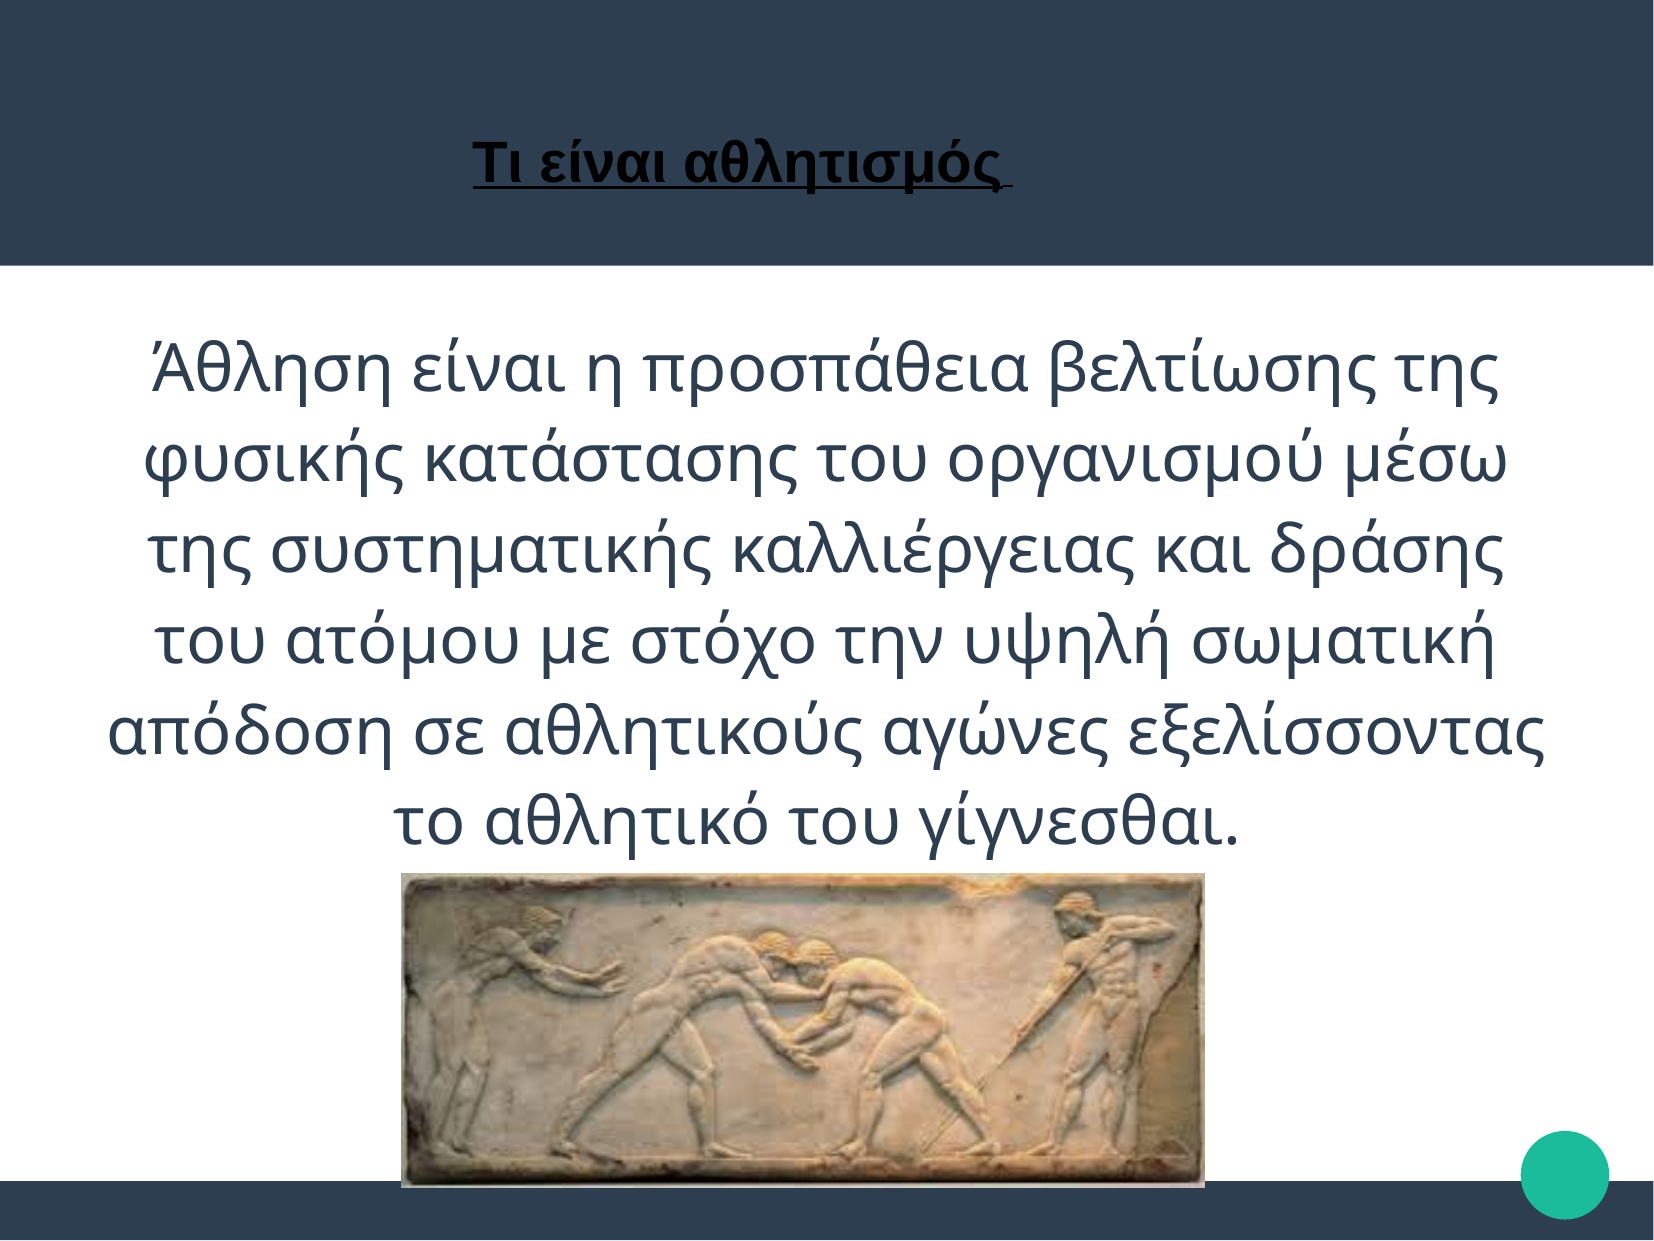

# Τι είναι αθλητισμός
Άθληση είναι η προσπάθεια βελτίωσης της φυσικής κατάστασης του οργανισμού μέσω της συστηματικής καλλιέργειας και δράσης του ατόμου με στόχο την υψηλή σωματική απόδοση σε αθλητικούς αγώνες εξελίσσοντας το αθλητικό του γίγνεσθαι.